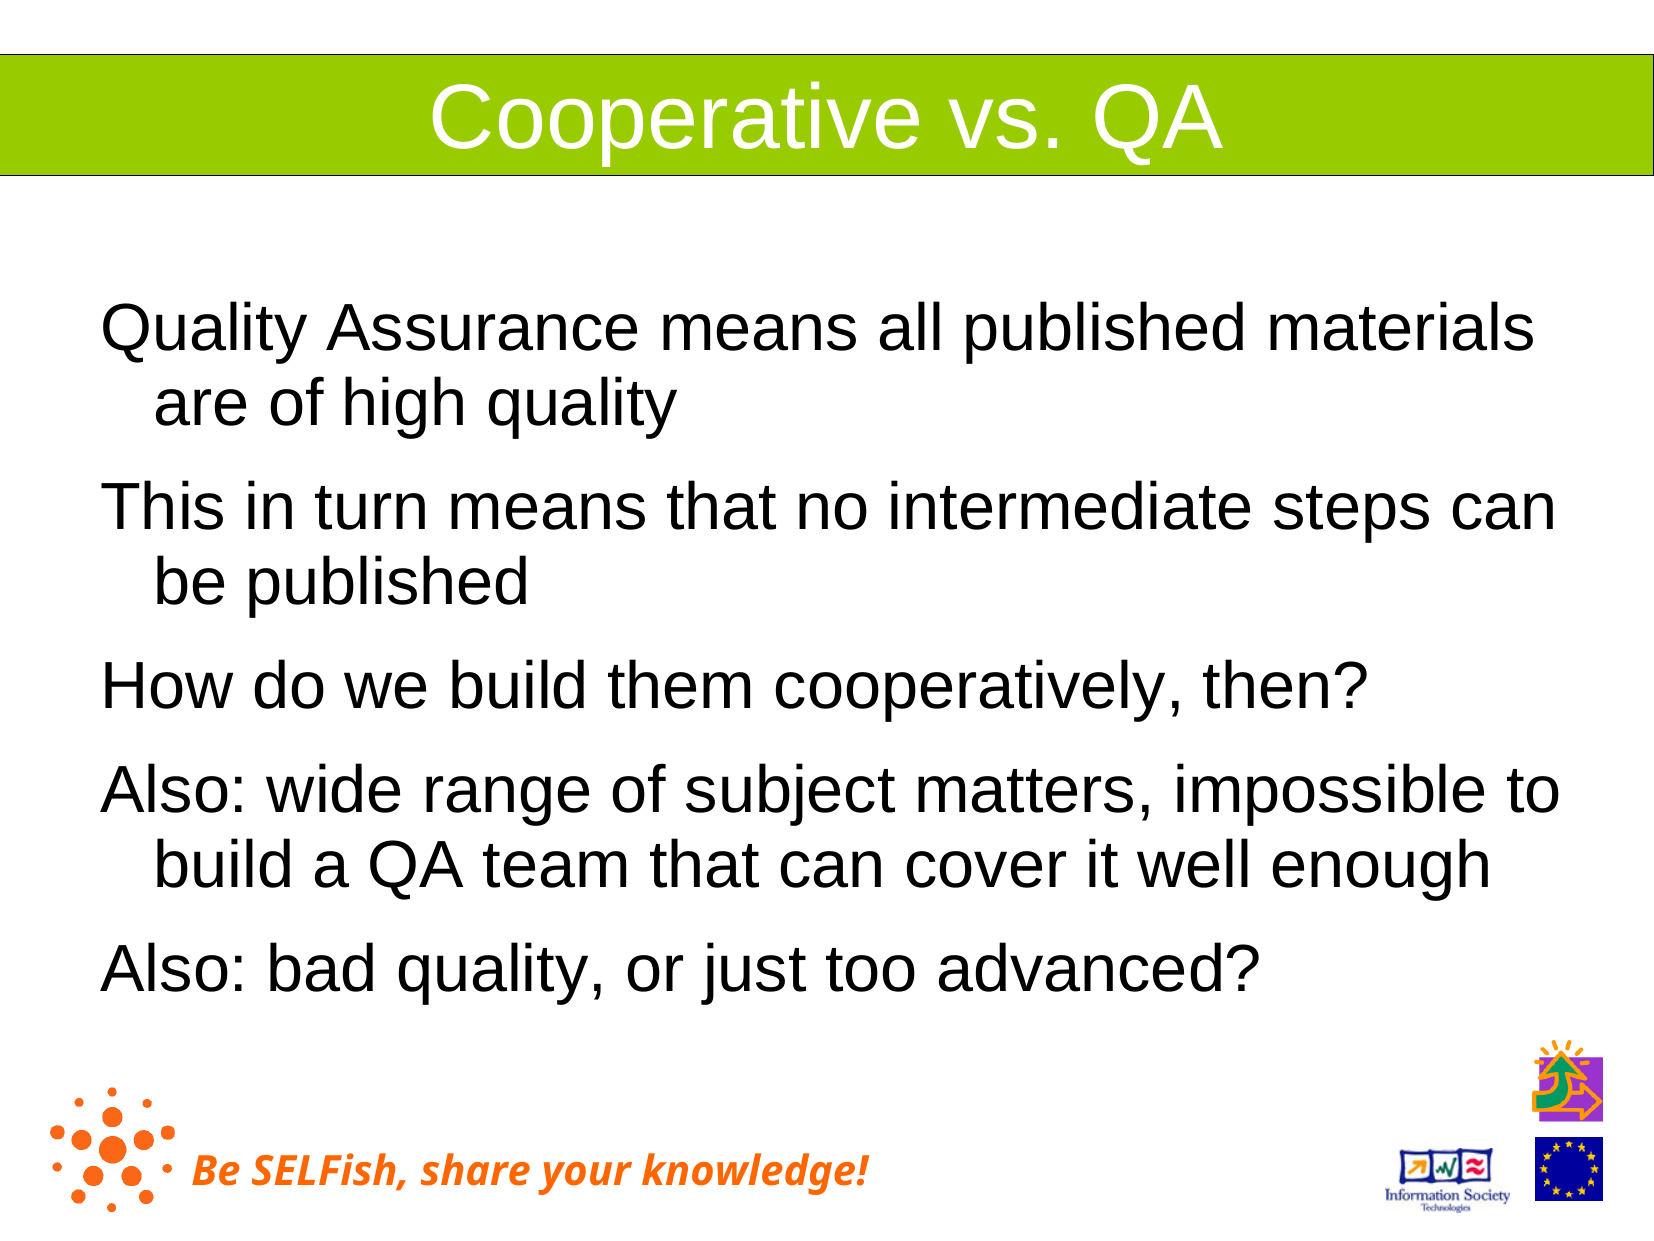

# Cooperative vs. QA
Quality Assurance means all published materials are of high quality
This in turn means that no intermediate steps can be published
How do we build them cooperatively, then?
Also: wide range of subject matters, impossible to build a QA team that can cover it well enough
Also: bad quality, or just too advanced?